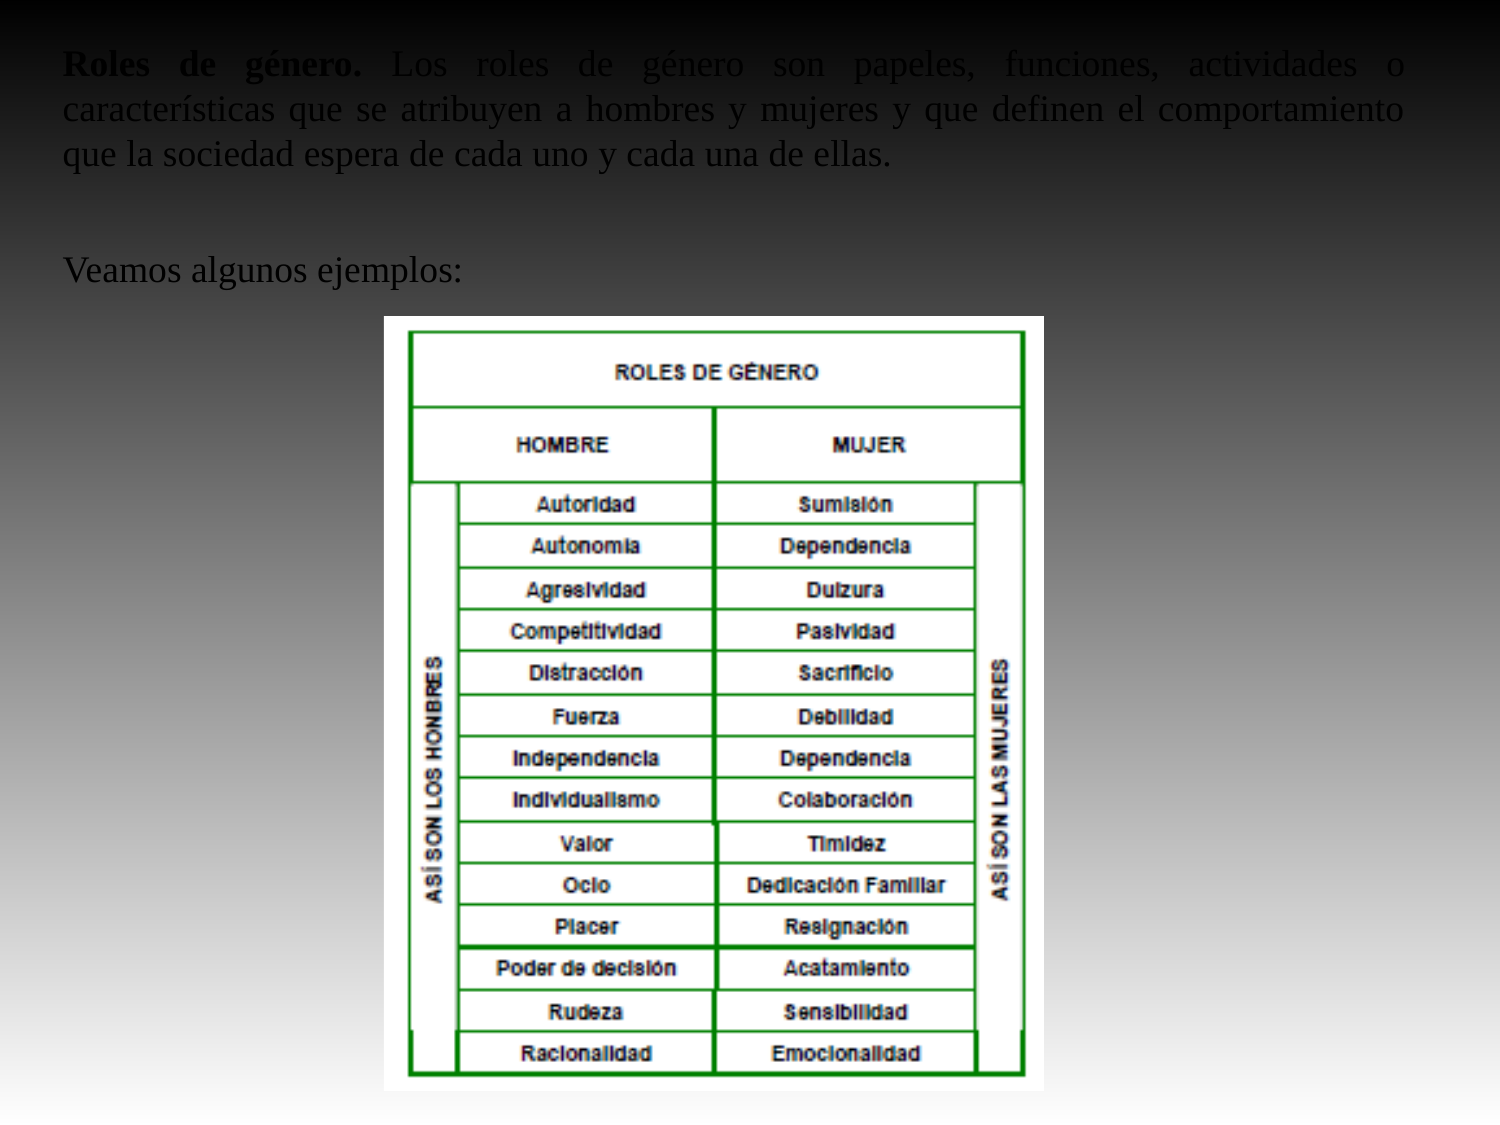

Roles de género. Los roles de género son papeles, funciones, actividades o características que se atribuyen a hombres y mujeres y que definen el comportamiento que la sociedad espera de cada uno y cada una de ellas.
Veamos algunos ejemplos: